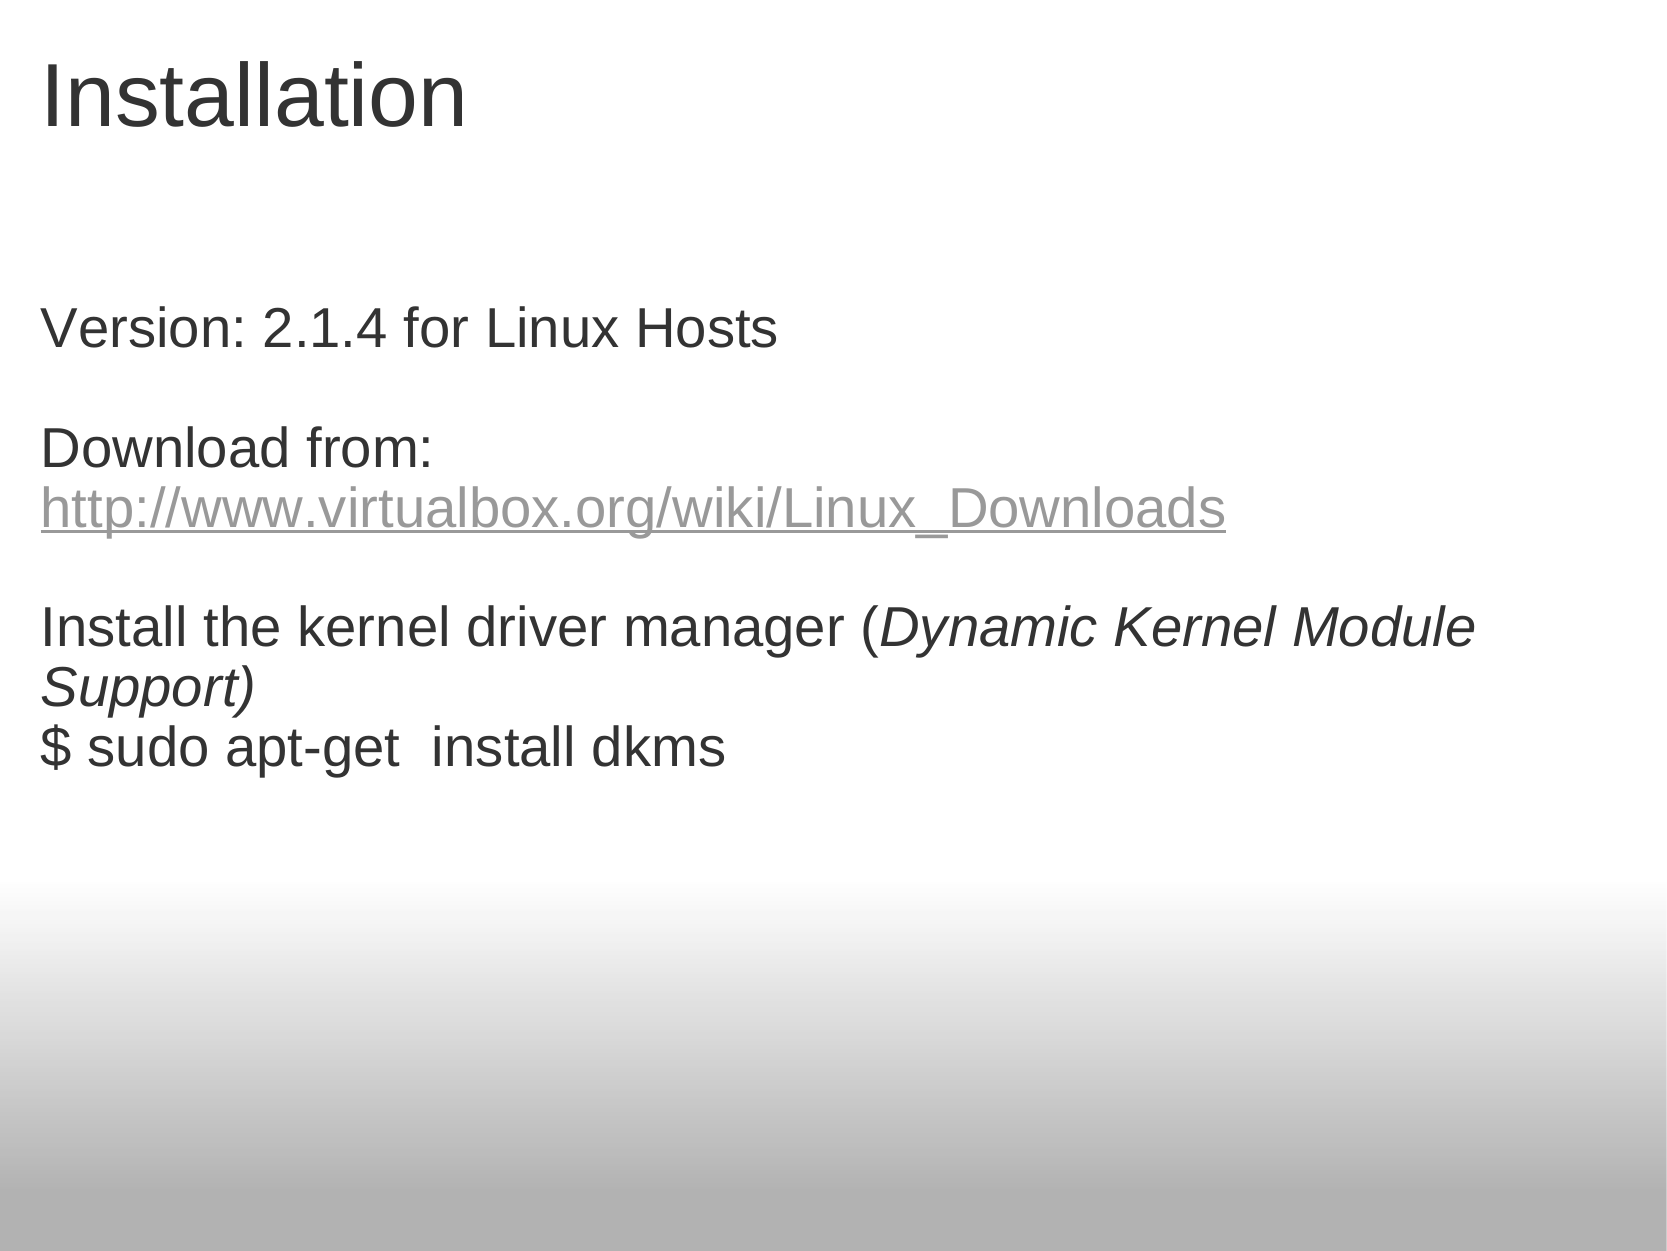

# Installation
Version: 2.1.4 for Linux Hosts
Download from:
http://www.virtualbox.org/wiki/Linux_Downloads
Install the kernel driver manager (Dynamic Kernel Module Support)
$ sudo apt-get  install dkms